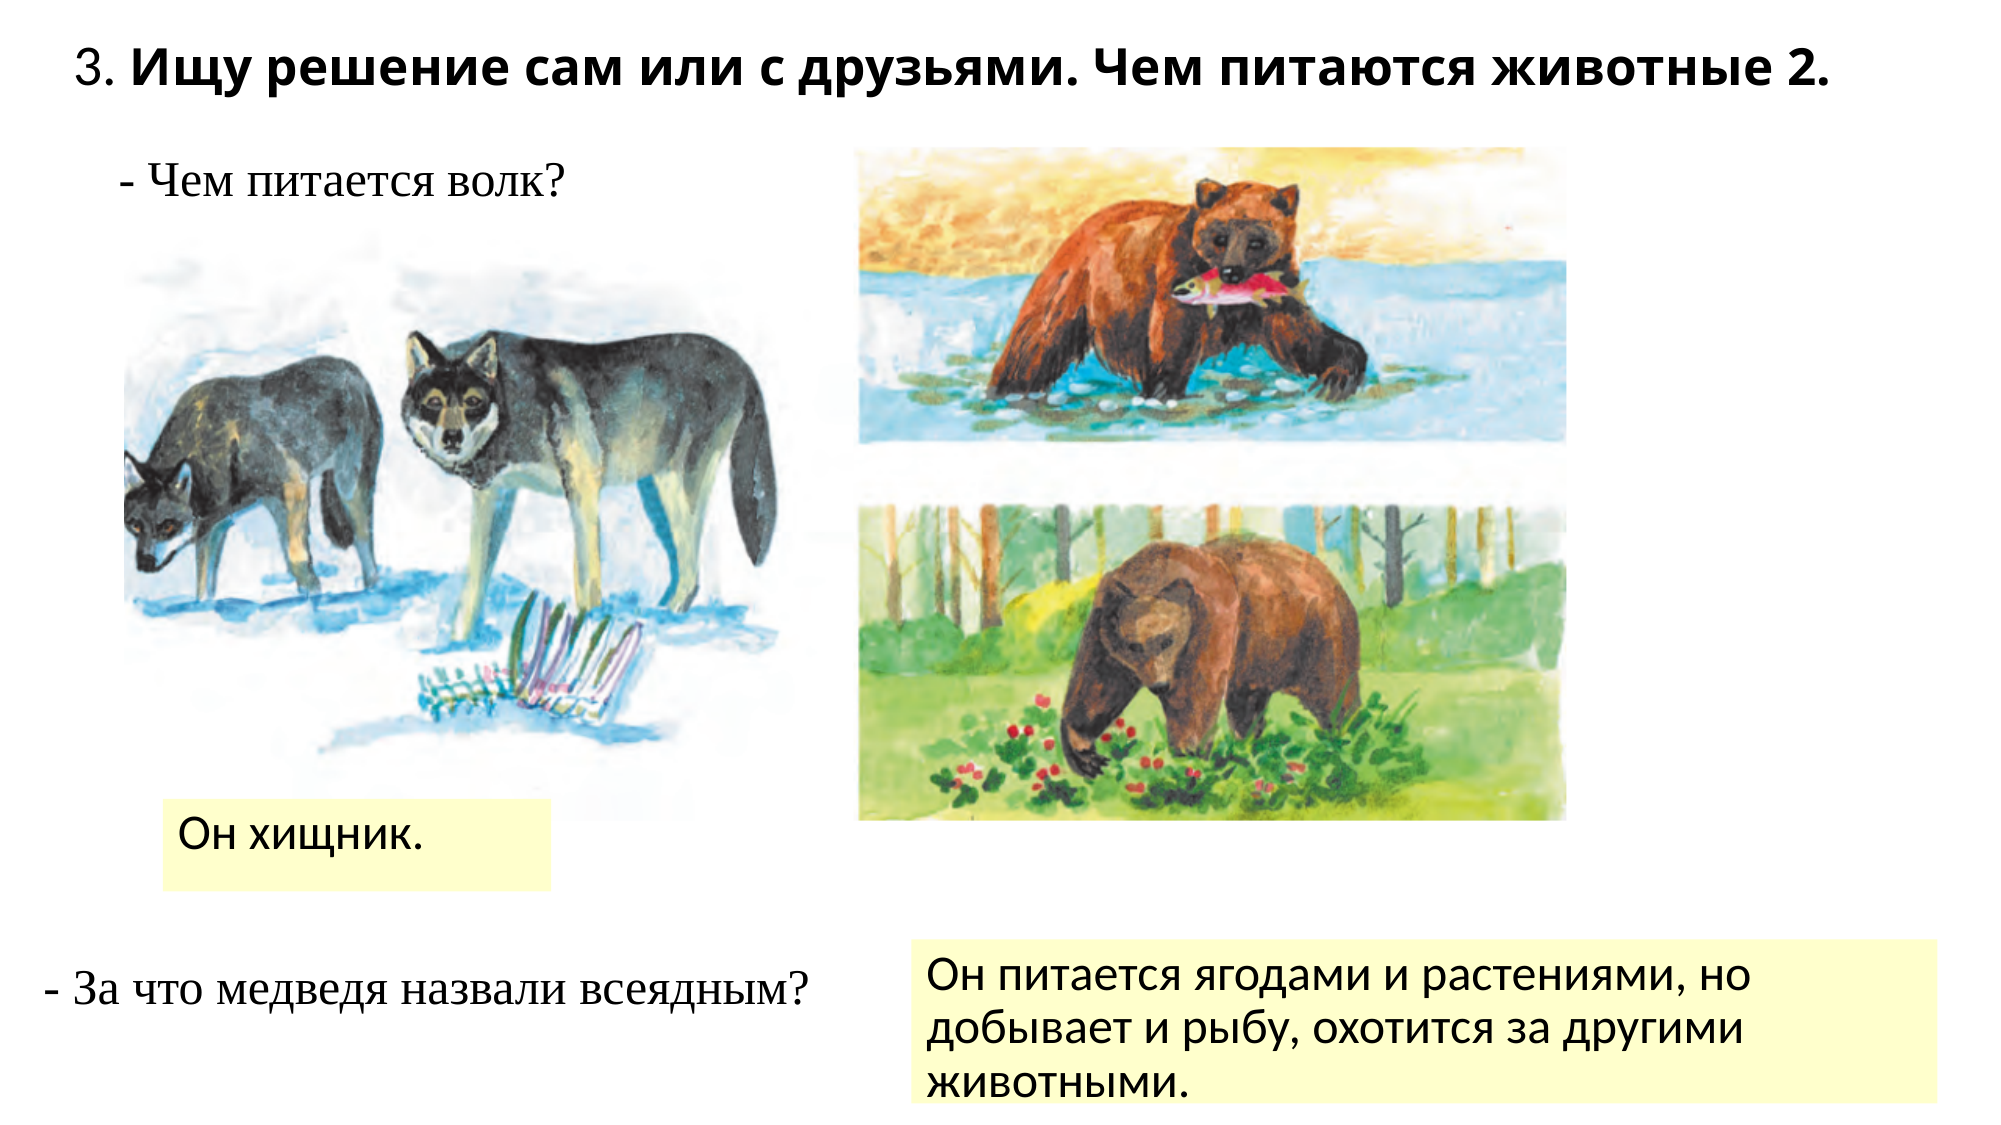

3. Ищу решение сам или с друзьями. Чем питаются животные 2.
# - Чем питается волк?
Он хищник.
Он питается ягодами и растениями, но добывает и рыбу, охотится за другими животными.
- За что медведя назвали всеядным?